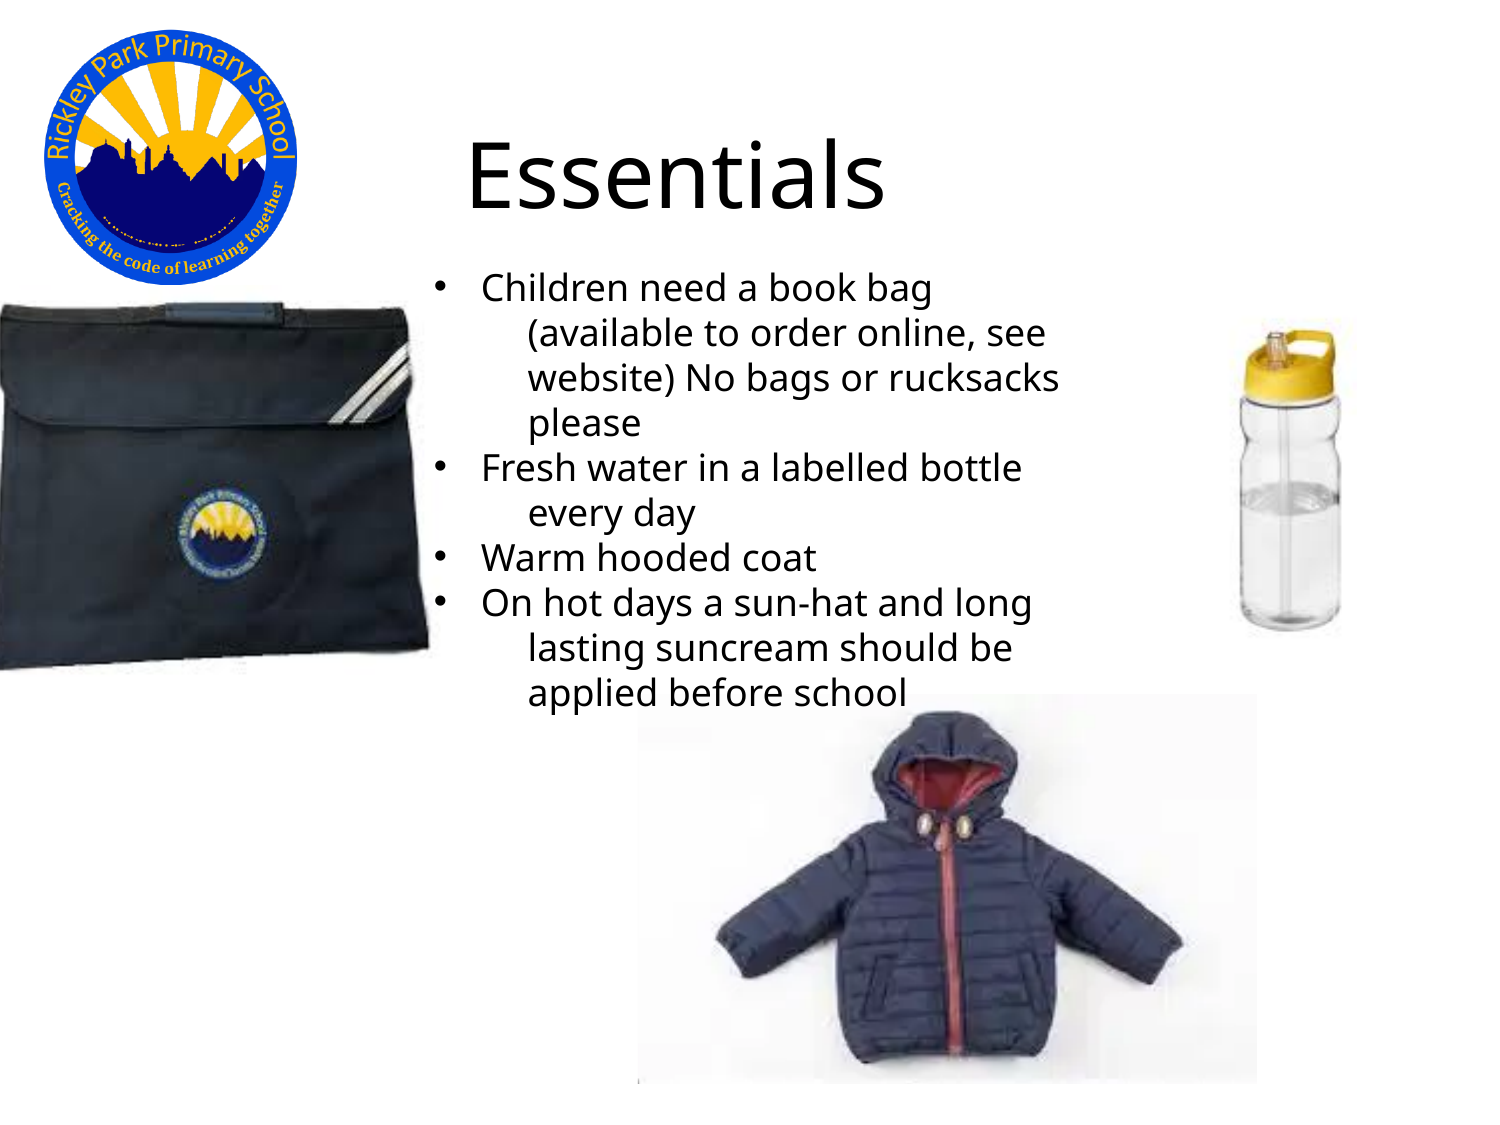

# Essentials
Children need a book bag (available to order online, see website) No bags or rucksacks please
Fresh water in a labelled bottle every day
Warm hooded coat
On hot days a sun-hat and long lasting suncream should be applied before school